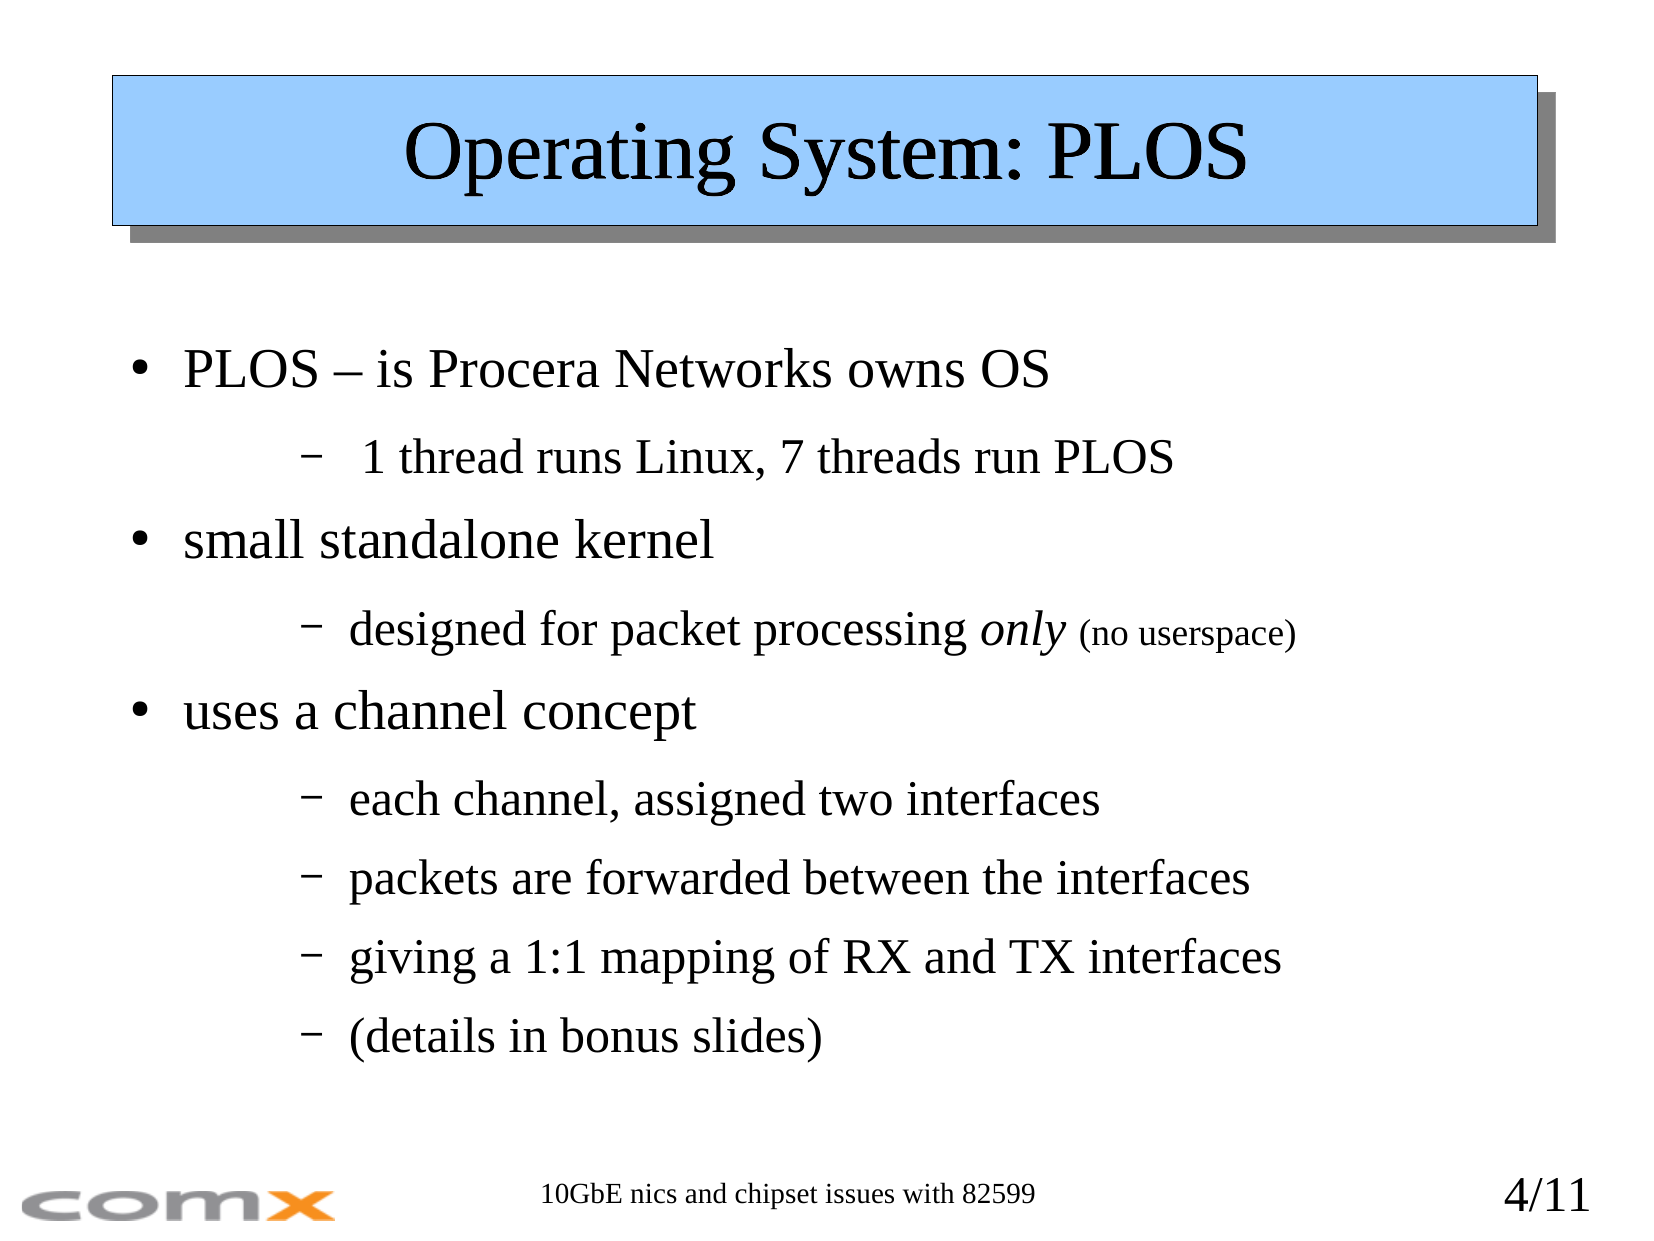

# Operating System: PLOS
PLOS – is Procera Networks owns OS
 1 thread runs Linux, 7 threads run PLOS
small standalone kernel
designed for packet processing only (no userspace)
uses a channel concept
each channel, assigned two interfaces
packets are forwarded between the interfaces
giving a 1:1 mapping of RX and TX interfaces
(details in bonus slides)